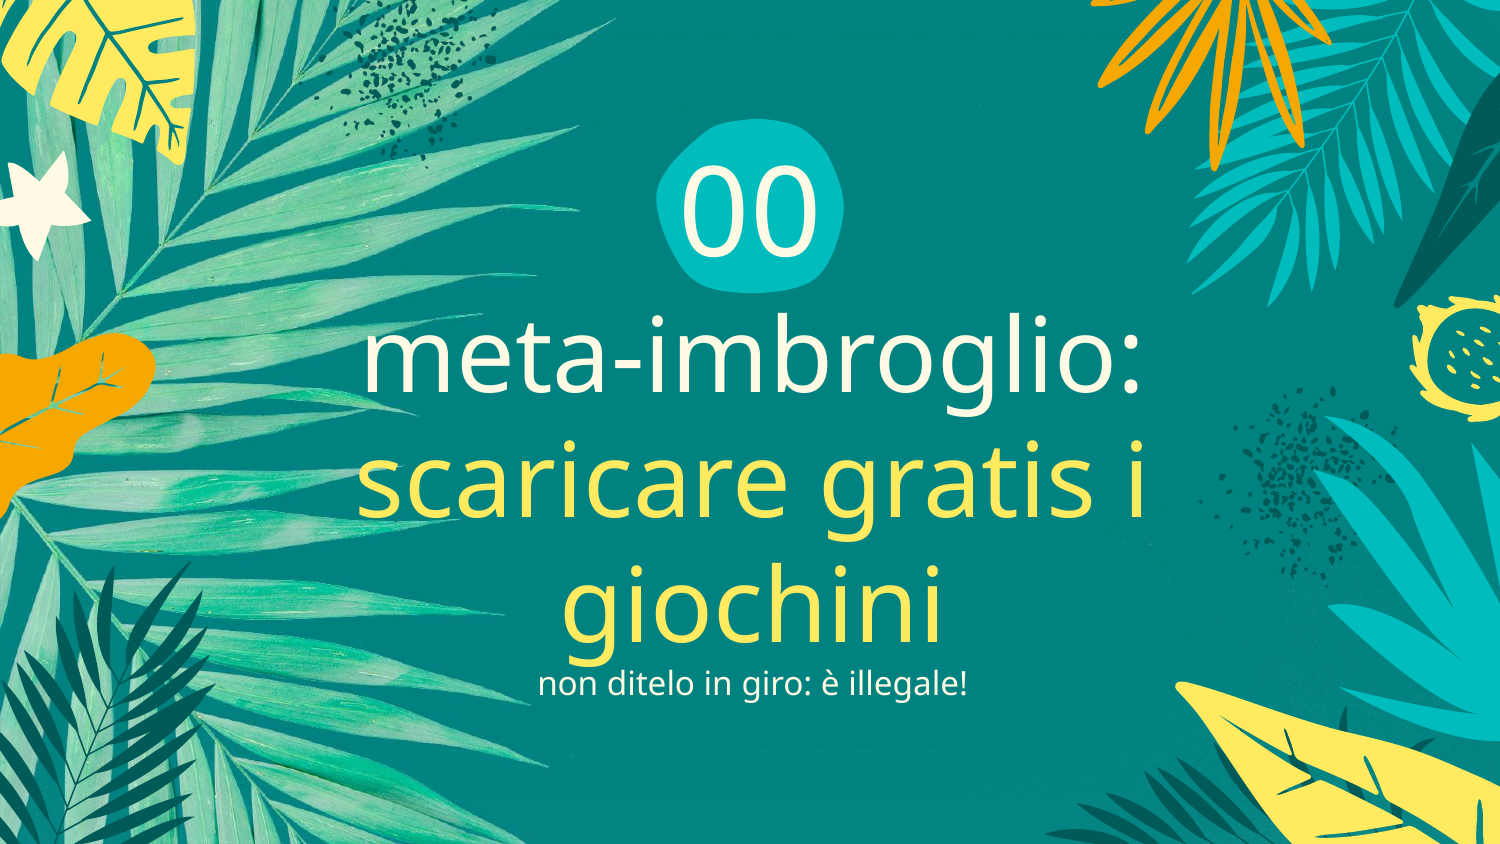

00
# meta-imbroglio: scaricare gratis i giochini
non ditelo in giro: è illegale!